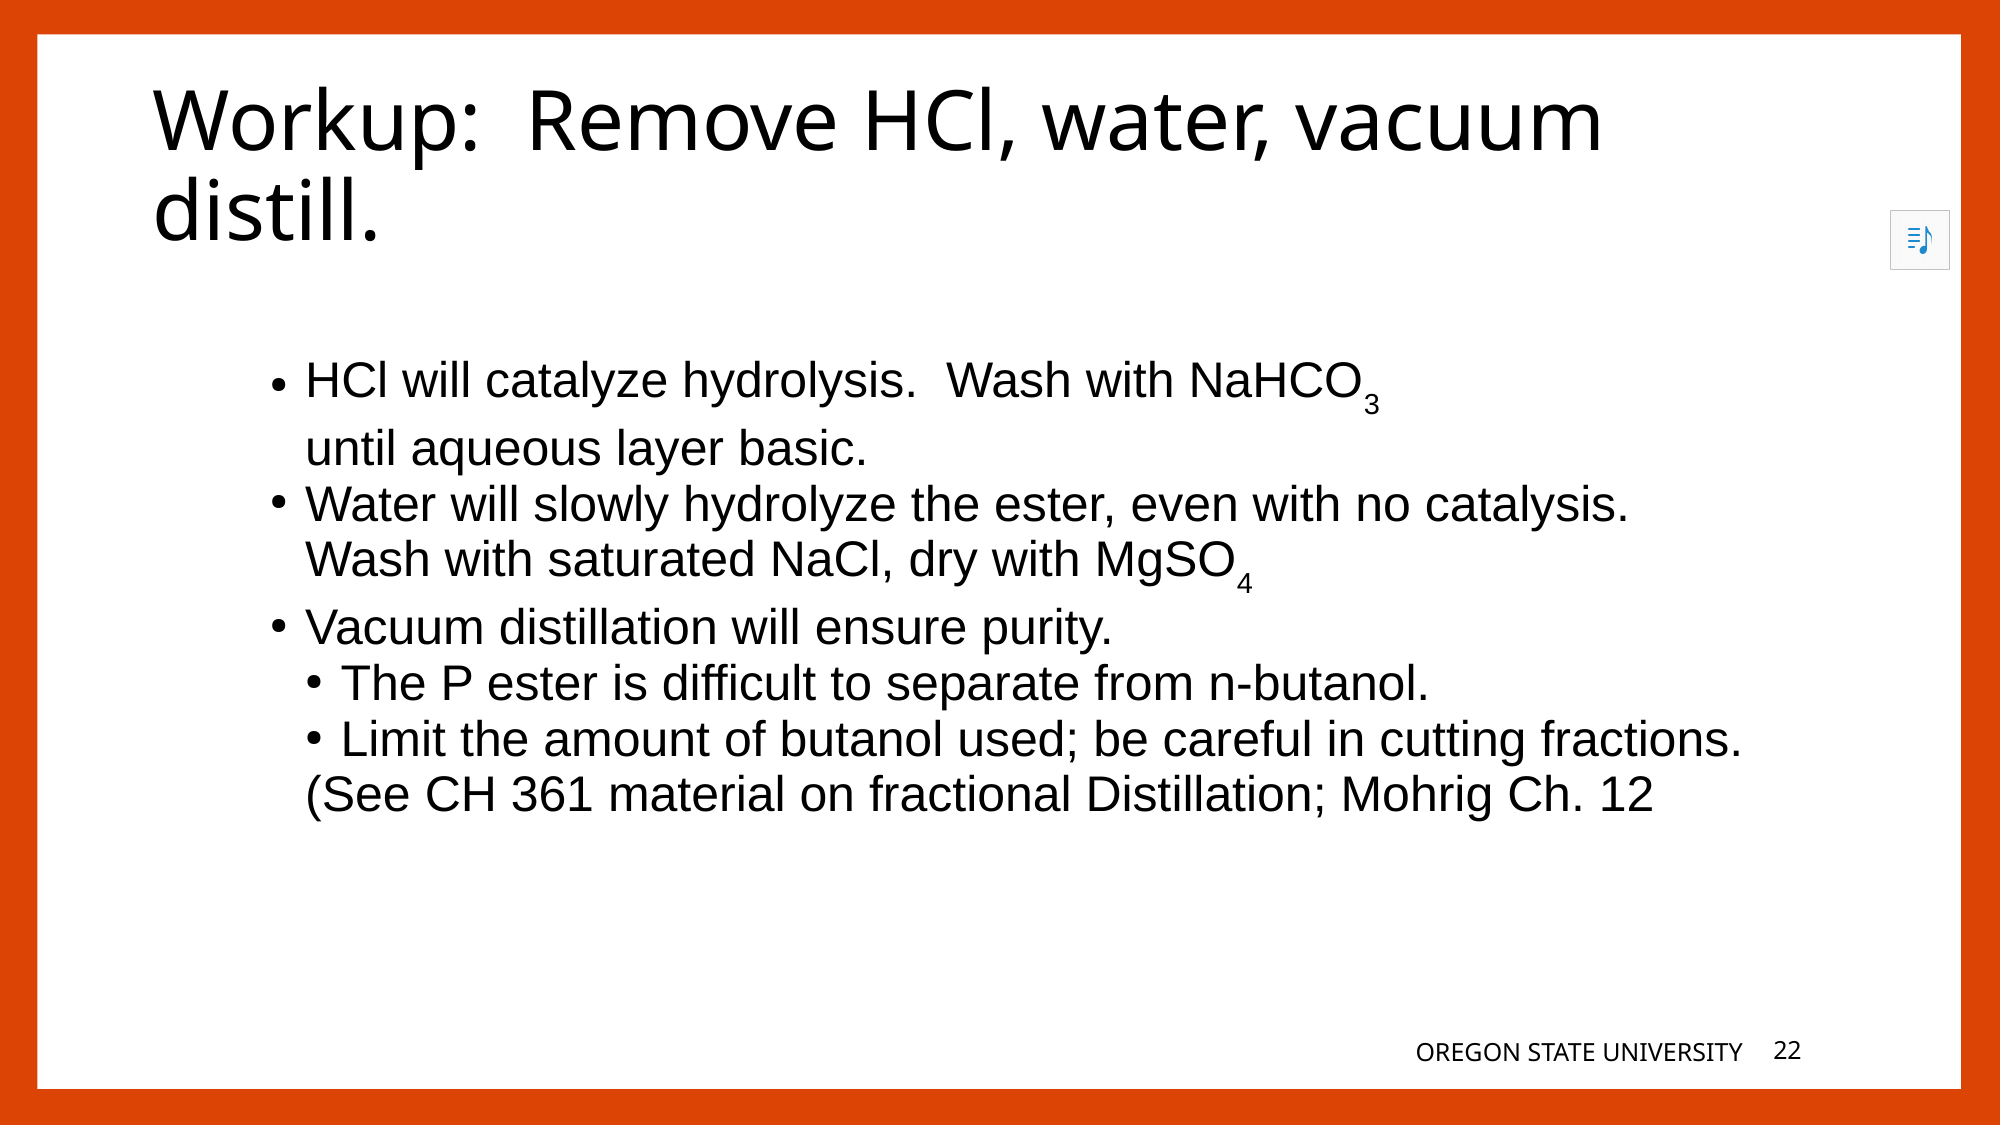

# Workup: Remove HCl, water, vacuum distill.
HCl will catalyze hydrolysis. Wash with NaHCO3
until aqueous layer basic.
Water will slowly hydrolyze the ester, even with no catalysis.
Wash with saturated NaCl, dry with MgSO4
Vacuum distillation will ensure purity.
The P ester is difficult to separate from n-butanol.
Limit the amount of butanol used; be careful in cutting fractions.
(See CH 361 material on fractional Distillation; Mohrig Ch. 12
OREGON STATE UNIVERSITY